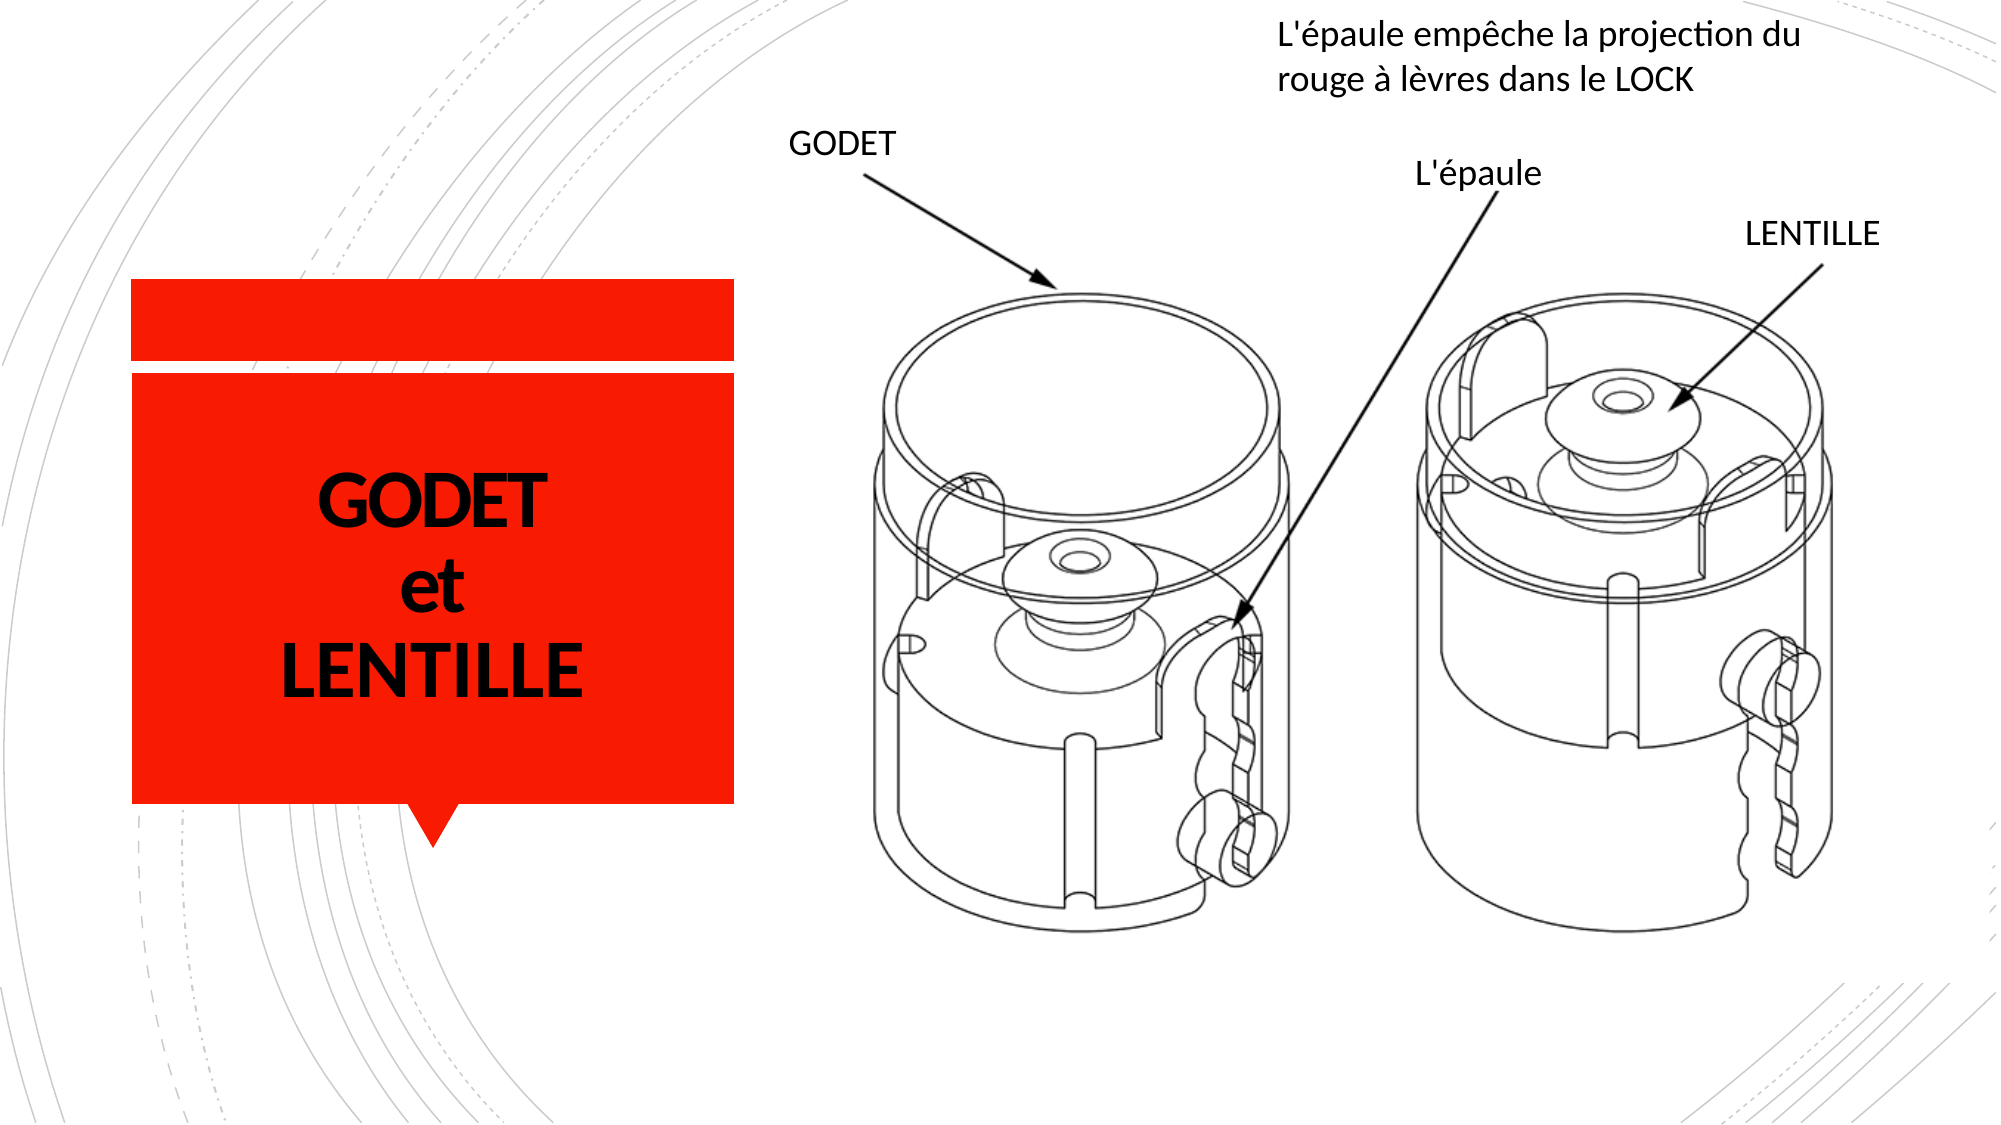

L'épaule empêche la projection du rouge à lèvres dans le LOCK
 GODET
GODET
 L'épaule
LENTILLE
# GODET et LENTILLE
LENS